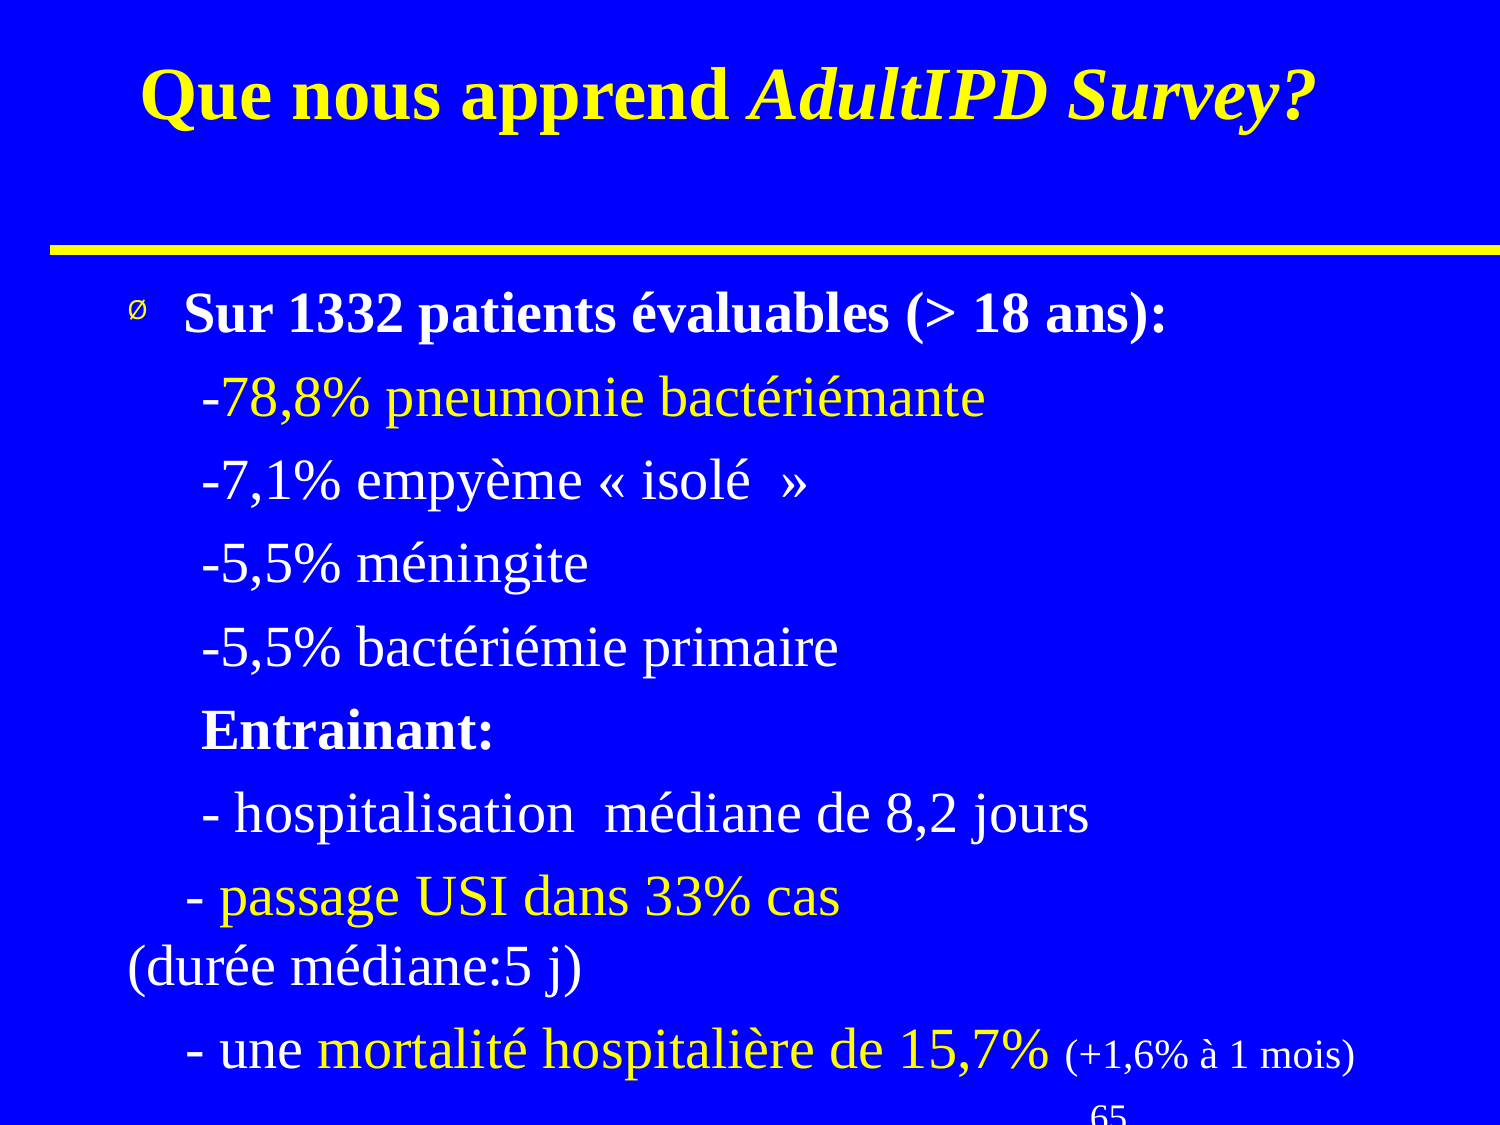

# Que nous apprend AdultIPD Survey?
Sur 1332 patients évaluables (> 18 ans):
	-78,8% pneumonie bactériémante
	-7,1% empyème « isolé  »
	-5,5% méningite
	-5,5% bactériémie primaire
	Entrainant:
	- hospitalisation médiane de 8,2 jours
 - passage USI dans 33% cas						(durée médiane:5 j)
 - une mortalité hospitalière de 15,7% (+1,6% à 1 mois)